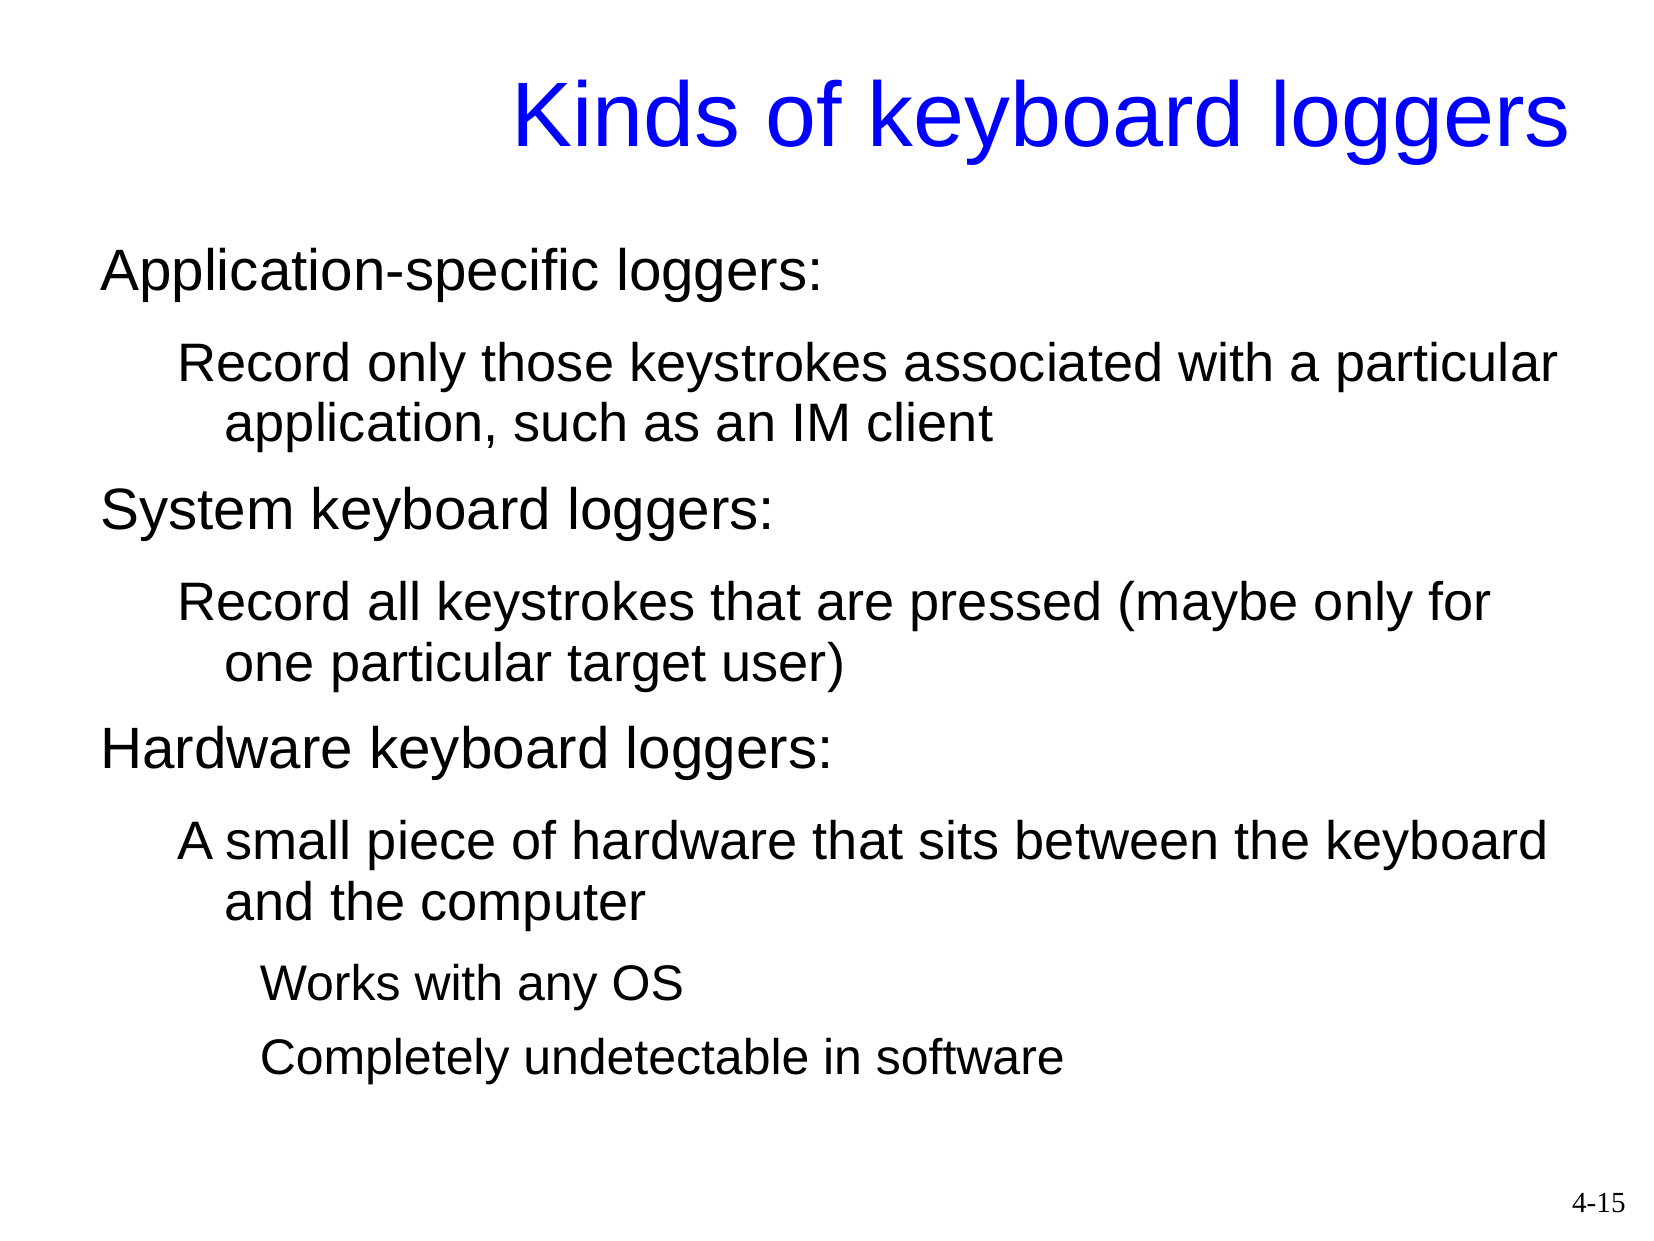

# Kinds of keyboard loggers
Application-specific loggers:
Record only those keystrokes associated with a particular application, such as an IM client
System keyboard loggers:
Record all keystrokes that are pressed (maybe only for one particular target user)
Hardware keyboard loggers:
A small piece of hardware that sits between the keyboard and the computer
Works with any OS
Completely undetectable in software